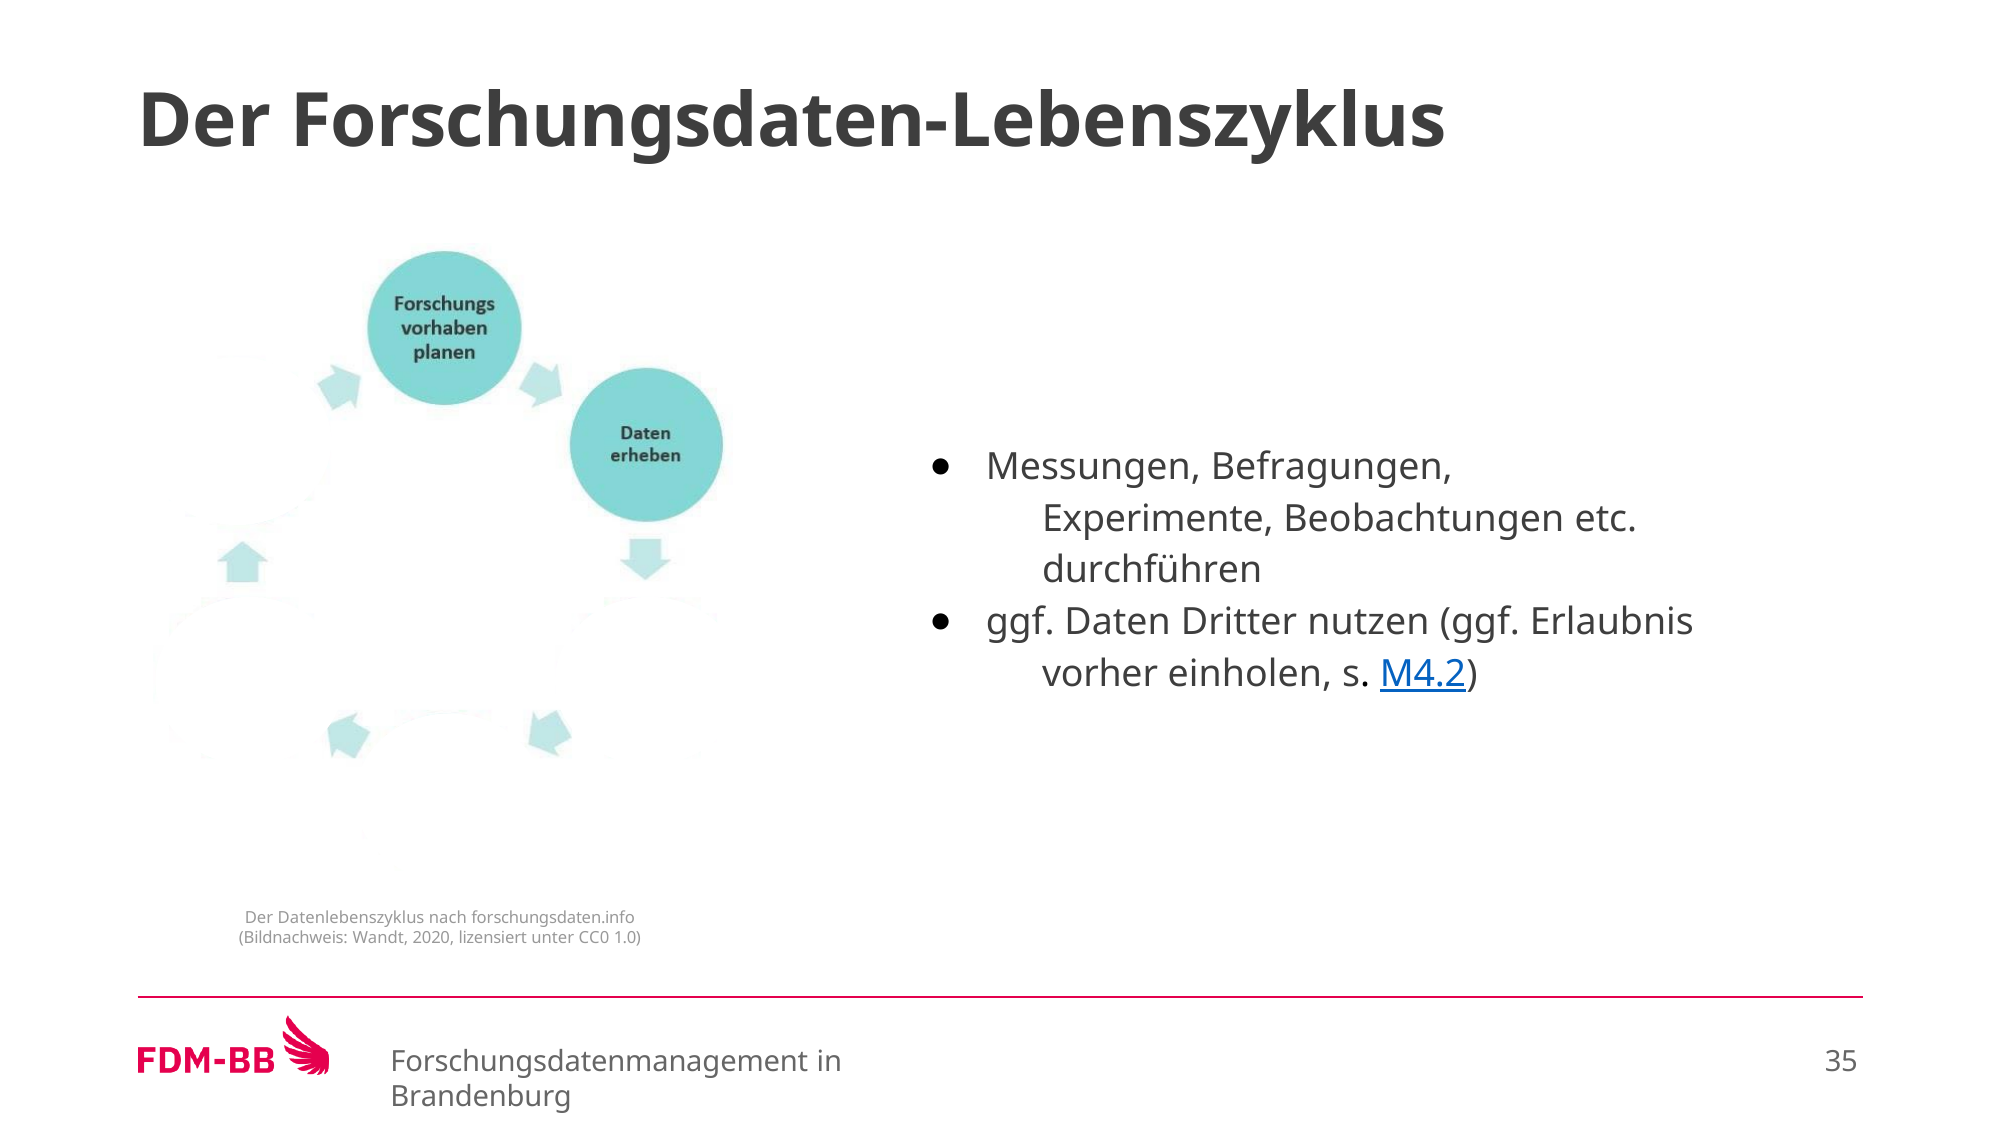

# Der Forschungsdaten-Lebenszyklus
Messungen, Befragungen, Experimente, Beobachtungen etc. durchführen
ggf. Daten Dritter nutzen (ggf. Erlaubnis vorher einholen, s. M4.2)
Der Datenlebenszyklus nach forschungsdaten.info
(Bildnachweis: Wandt, 2020, lizensiert unter CC0 1.0)
Forschungsdatenmanagement in Brandenburg